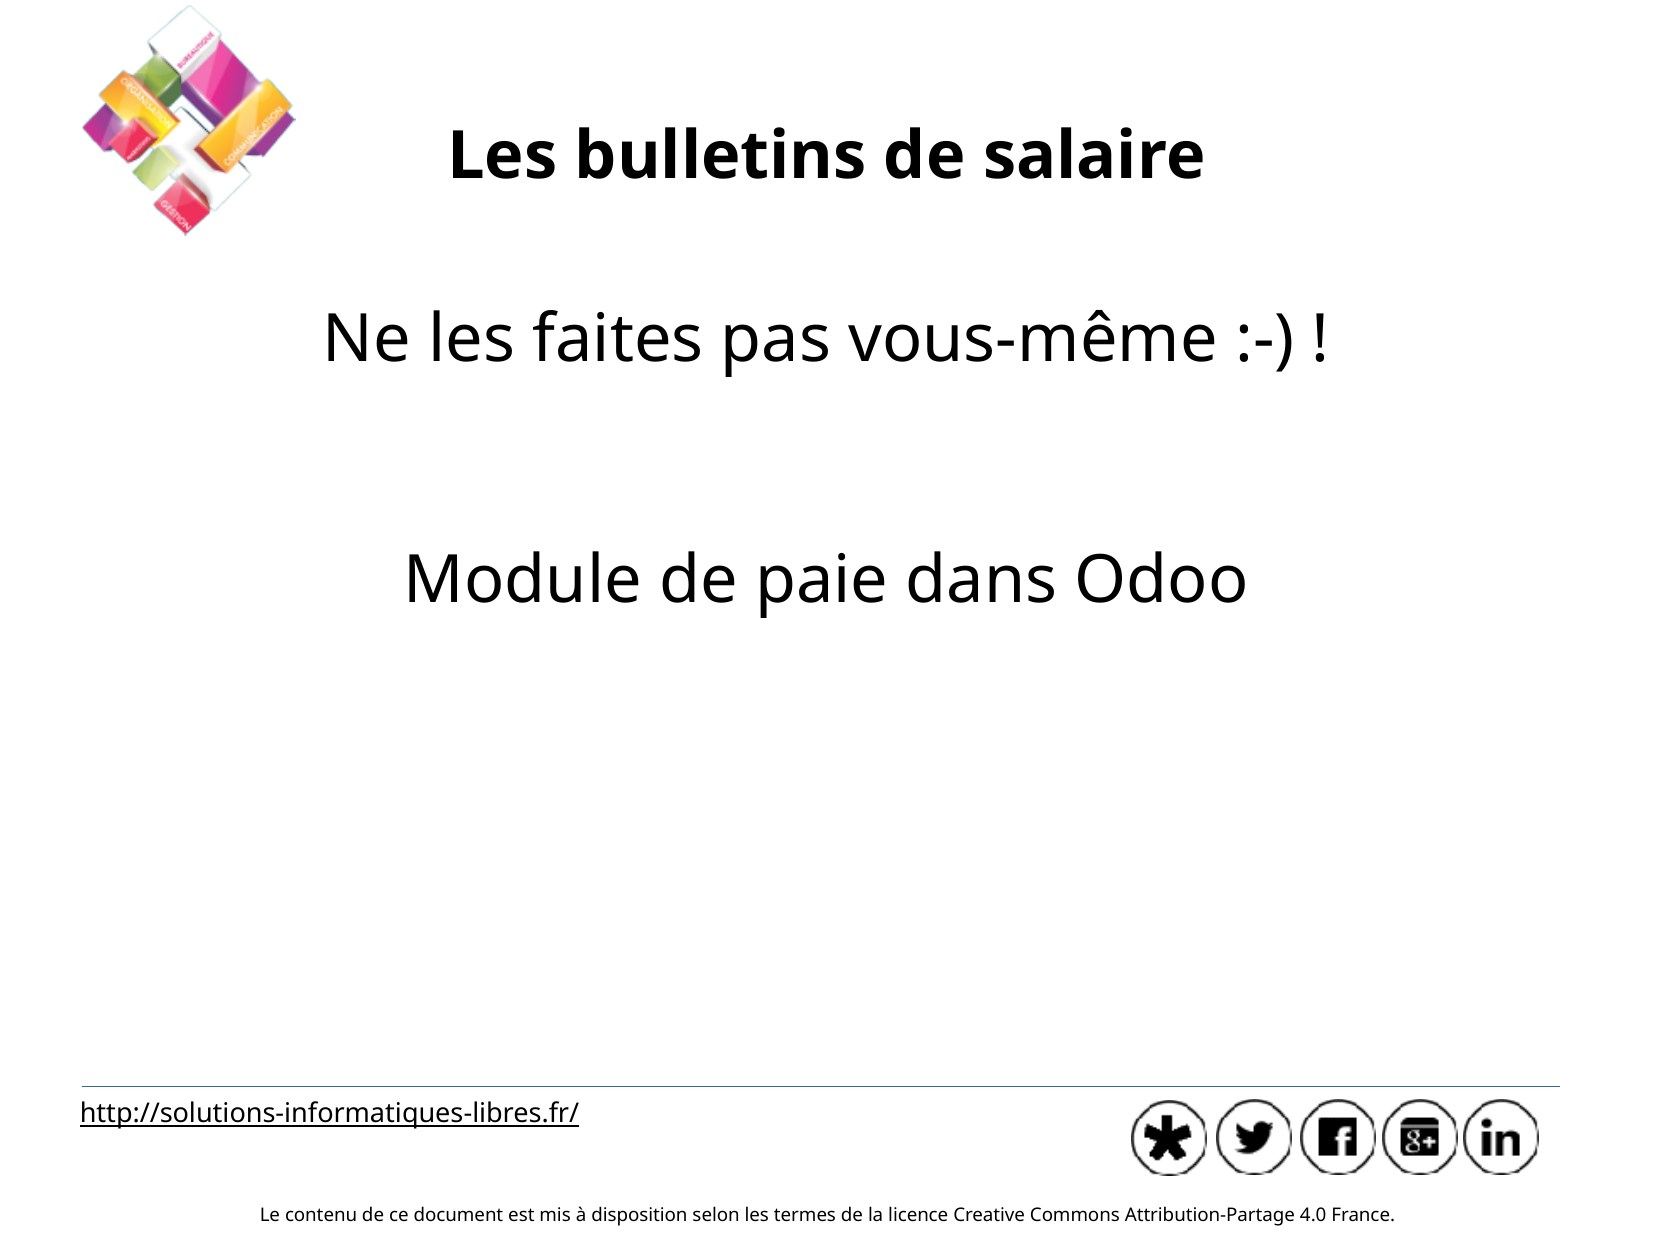

# Les bulletins de salaire
Ne les faites pas vous-même :-) !
Module de paie dans Odoo